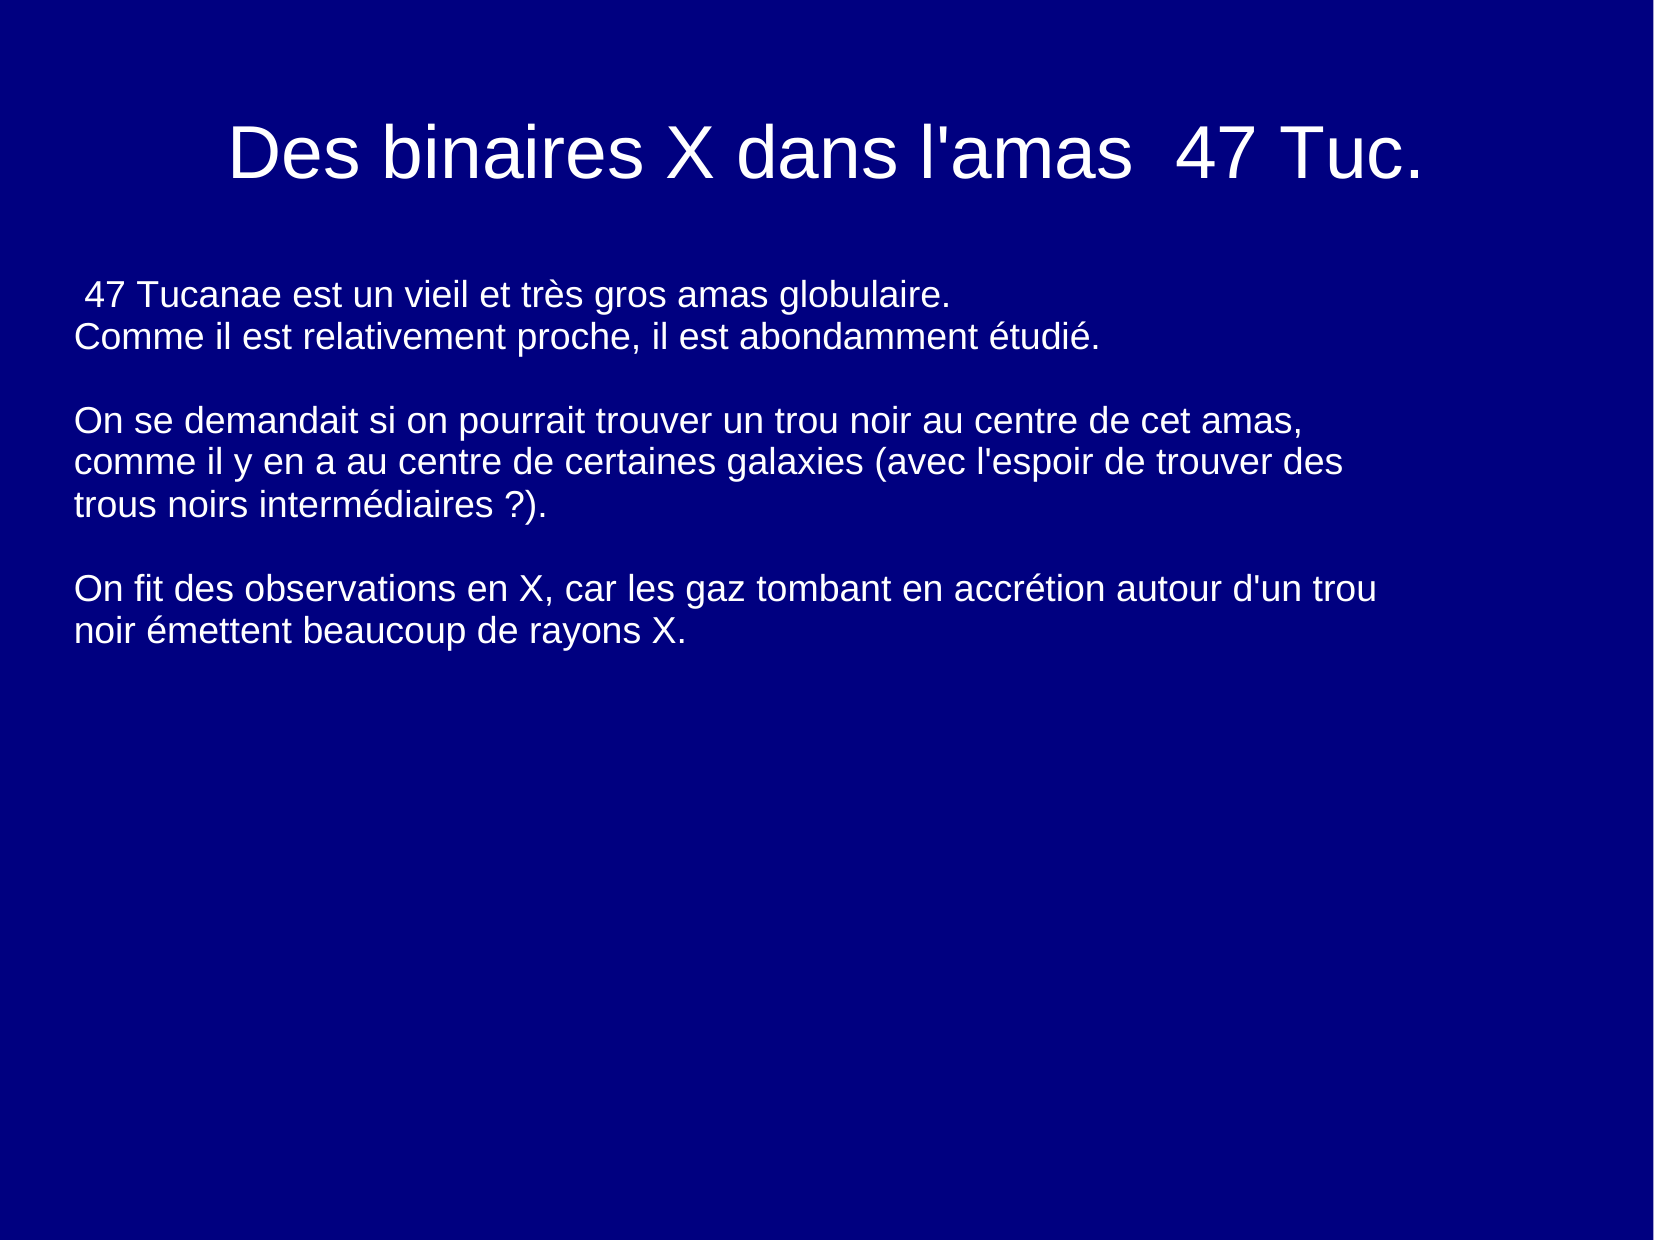

# Des binaires X dans l'amas 47 Tuc.
 47 Tucanae est un vieil et très gros amas globulaire.
Comme il est relativement proche, il est abondamment étudié.
On se demandait si on pourrait trouver un trou noir au centre de cet amas, comme il y en a au centre de certaines galaxies (avec l'espoir de trouver des trous noirs intermédiaires ?).
On fit des observations en X, car les gaz tombant en accrétion autour d'un trou noir émettent beaucoup de rayons X.